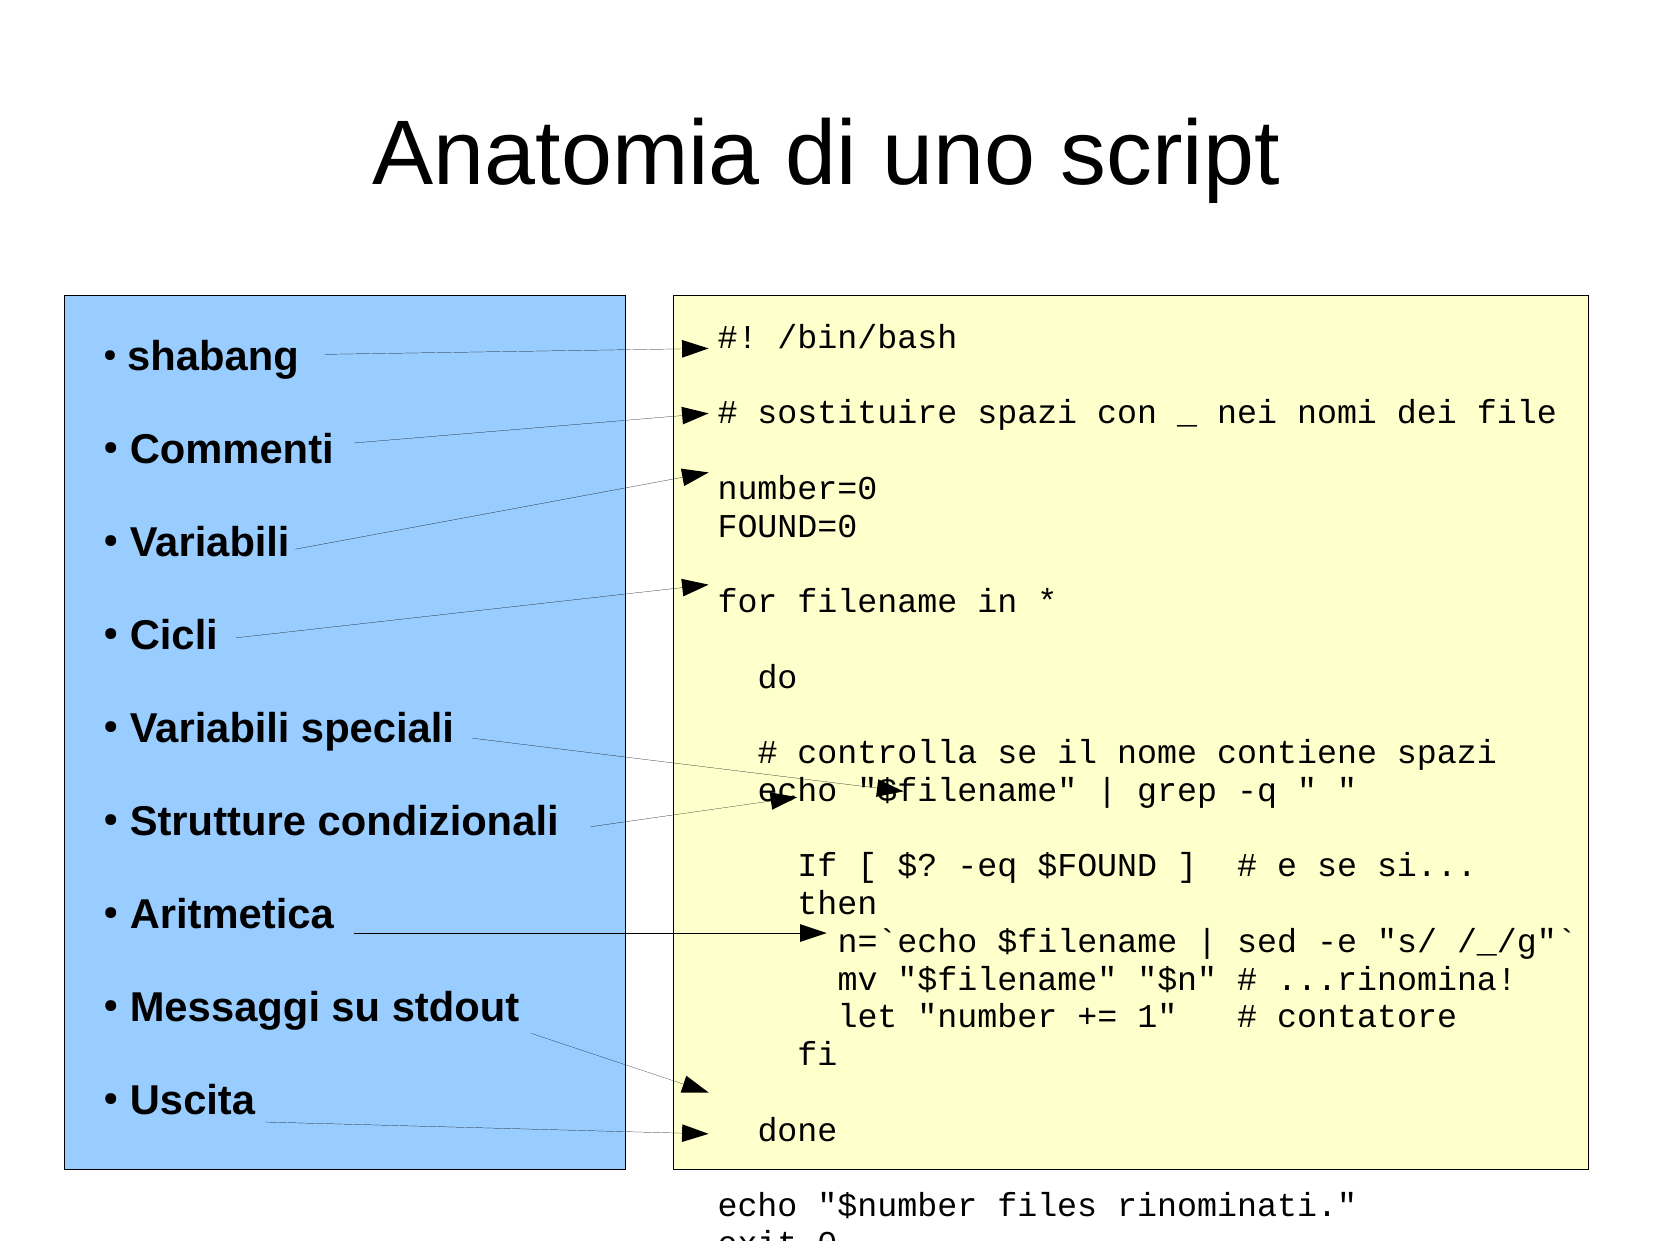

# Anatomia di uno script
#! /bin/bash
# sostituire spazi con _ nei nomi dei file
number=0
FOUND=0
for filename in *
 do
 # controlla se il nome contiene spazi
 echo "$filename" | grep -q " "
 If [ $? -eq $FOUND ] # e se si...
 then
 n=`echo $filename | sed -e "s/ /_/g"`
 mv "$filename" "$n" # ...rinomina!
 let "number += 1" # contatore
 fi
 done
echo "$number files rinominati."
exit 0
 shabang
 Commenti
 Variabili
 Cicli
 Variabili speciali
 Strutture condizionali
 Aritmetica
 Messaggi su stdout
 Uscita